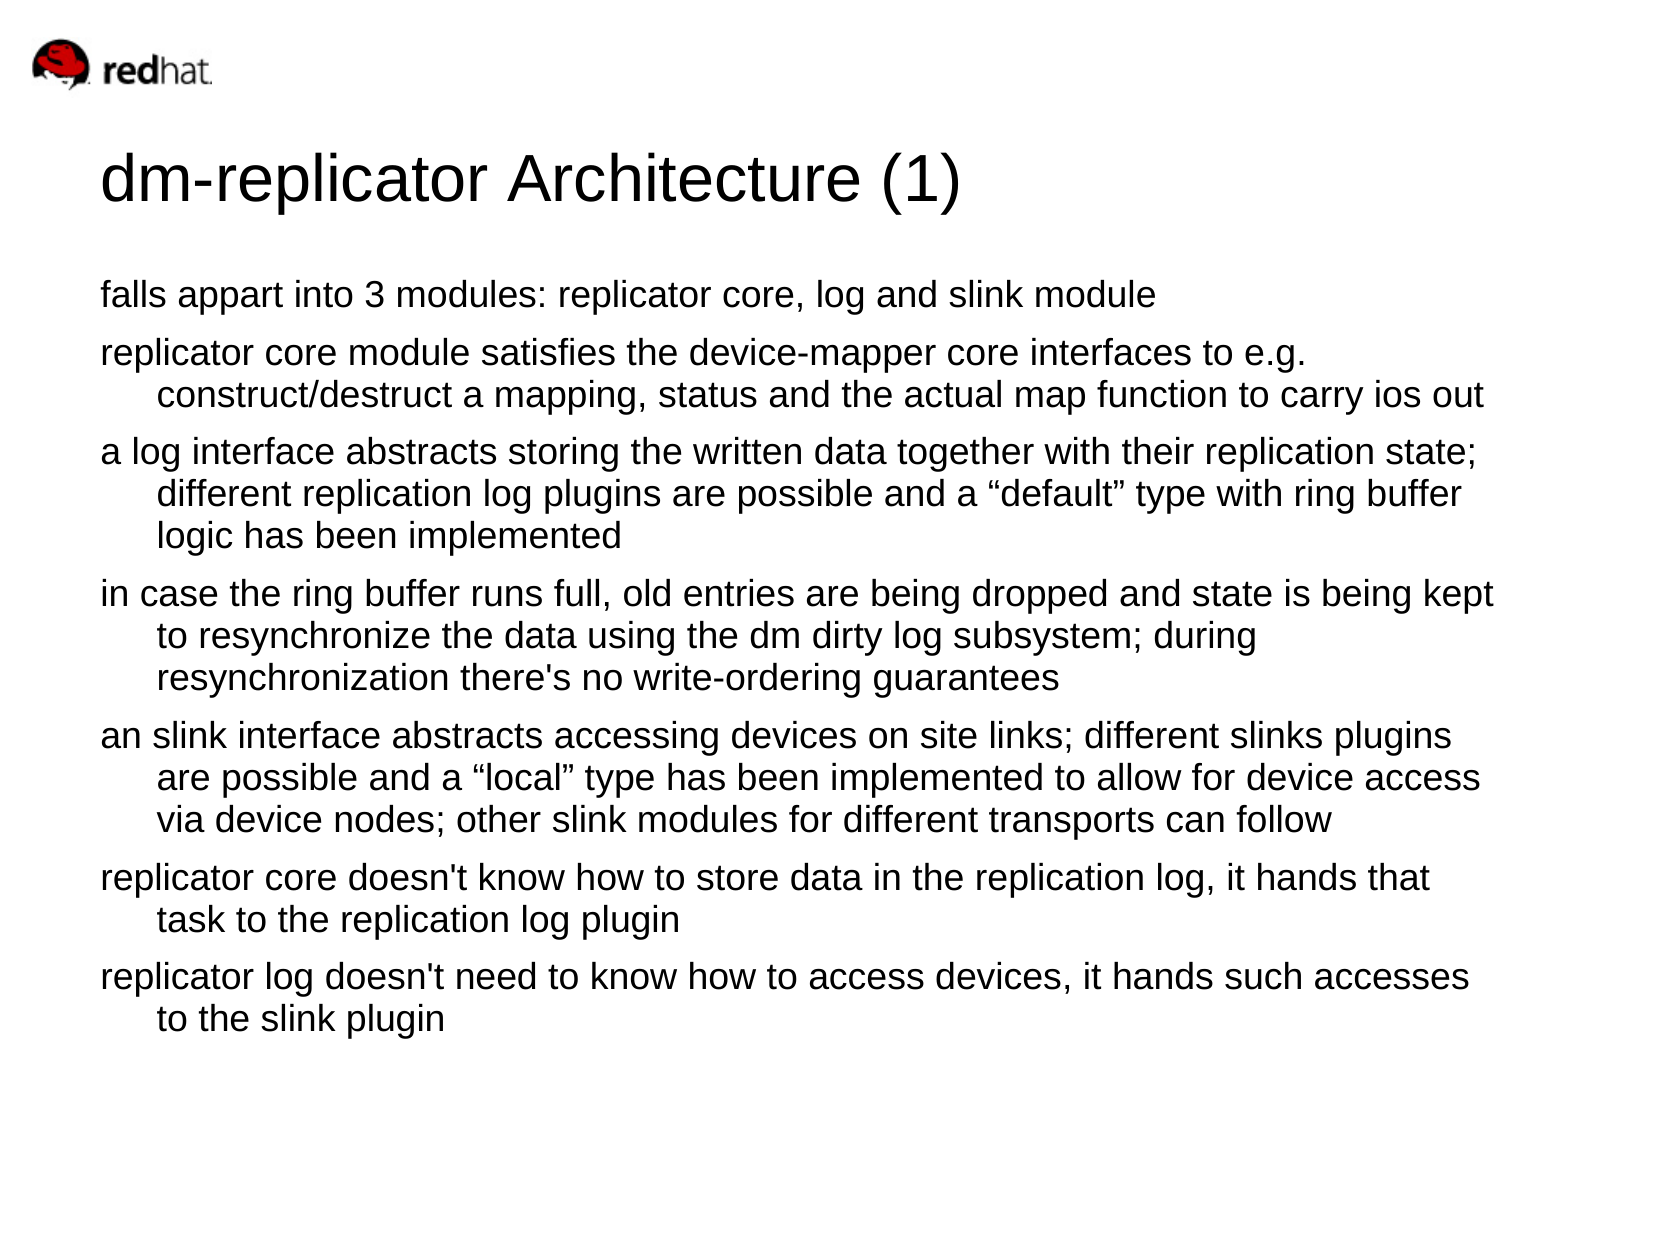

# dm-replicator Architecture (1)
falls appart into 3 modules: replicator core, log and slink module
replicator core module satisfies the device-mapper core interfaces to e.g. construct/destruct a mapping, status and the actual map function to carry ios out
a log interface abstracts storing the written data together with their replication state; different replication log plugins are possible and a “default” type with ring buffer logic has been implemented
in case the ring buffer runs full, old entries are being dropped and state is being kept to resynchronize the data using the dm dirty log subsystem; during resynchronization there's no write-ordering guarantees
an slink interface abstracts accessing devices on site links; different slinks plugins are possible and a “local” type has been implemented to allow for device access via device nodes; other slink modules for different transports can follow
replicator core doesn't know how to store data in the replication log, it hands that task to the replication log plugin
replicator log doesn't need to know how to access devices, it hands such accesses to the slink plugin